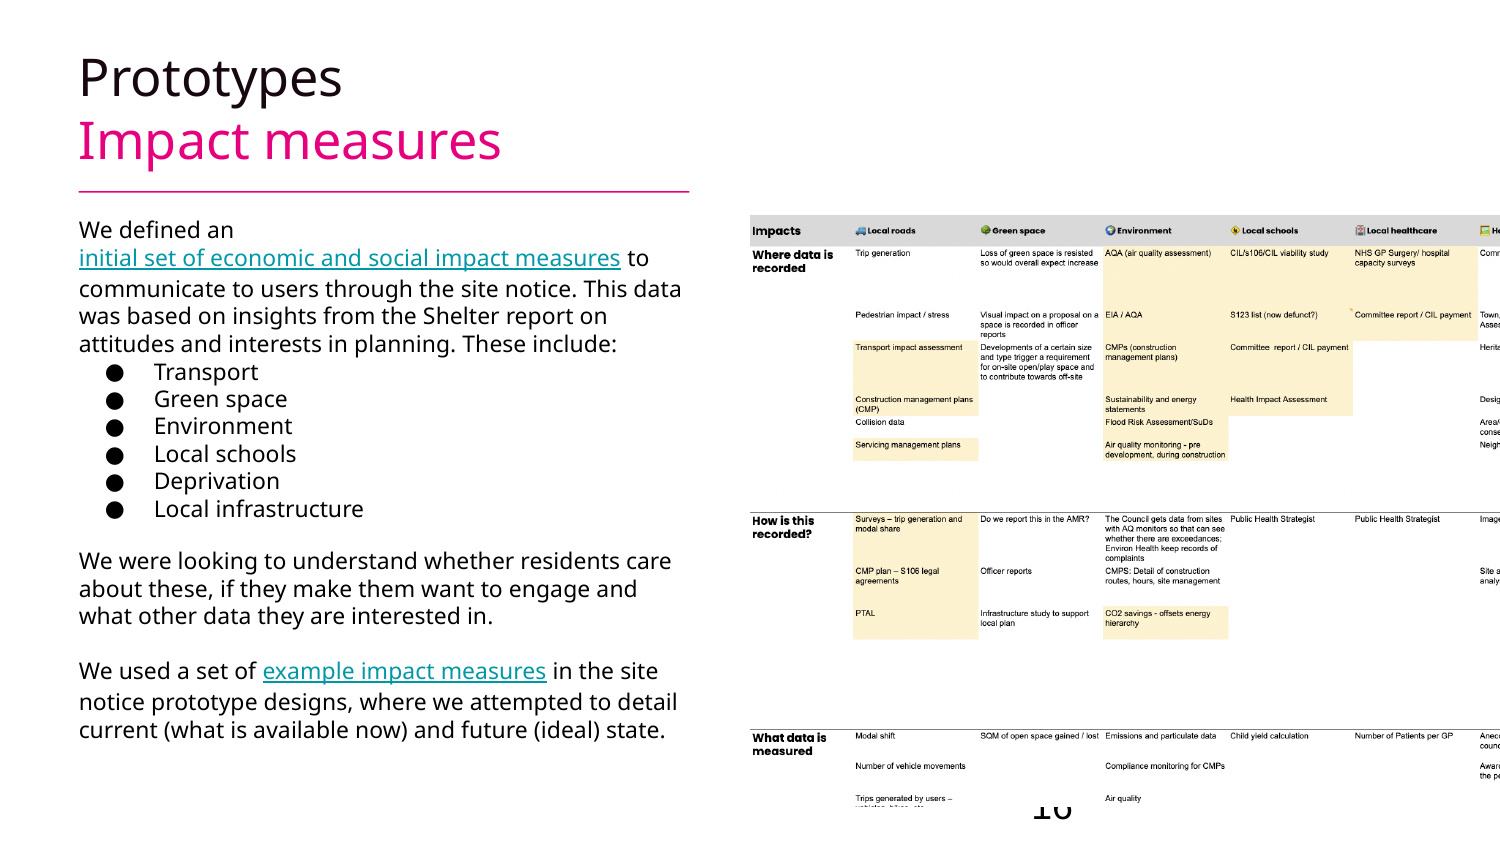

Prototypes
Impact measures
We defined an initial set of economic and social impact measures to communicate to users through the site notice. This data was based on insights from the Shelter report on attitudes and interests in planning. These include:
Transport
Green space
Environment
Local schools
Deprivation
Local infrastructure
We were looking to understand whether residents care about these, if they make them want to engage and what other data they are interested in.
We used a set of example impact measures in the site notice prototype designs, where we attempted to detail current (what is available now) and future (ideal) state.